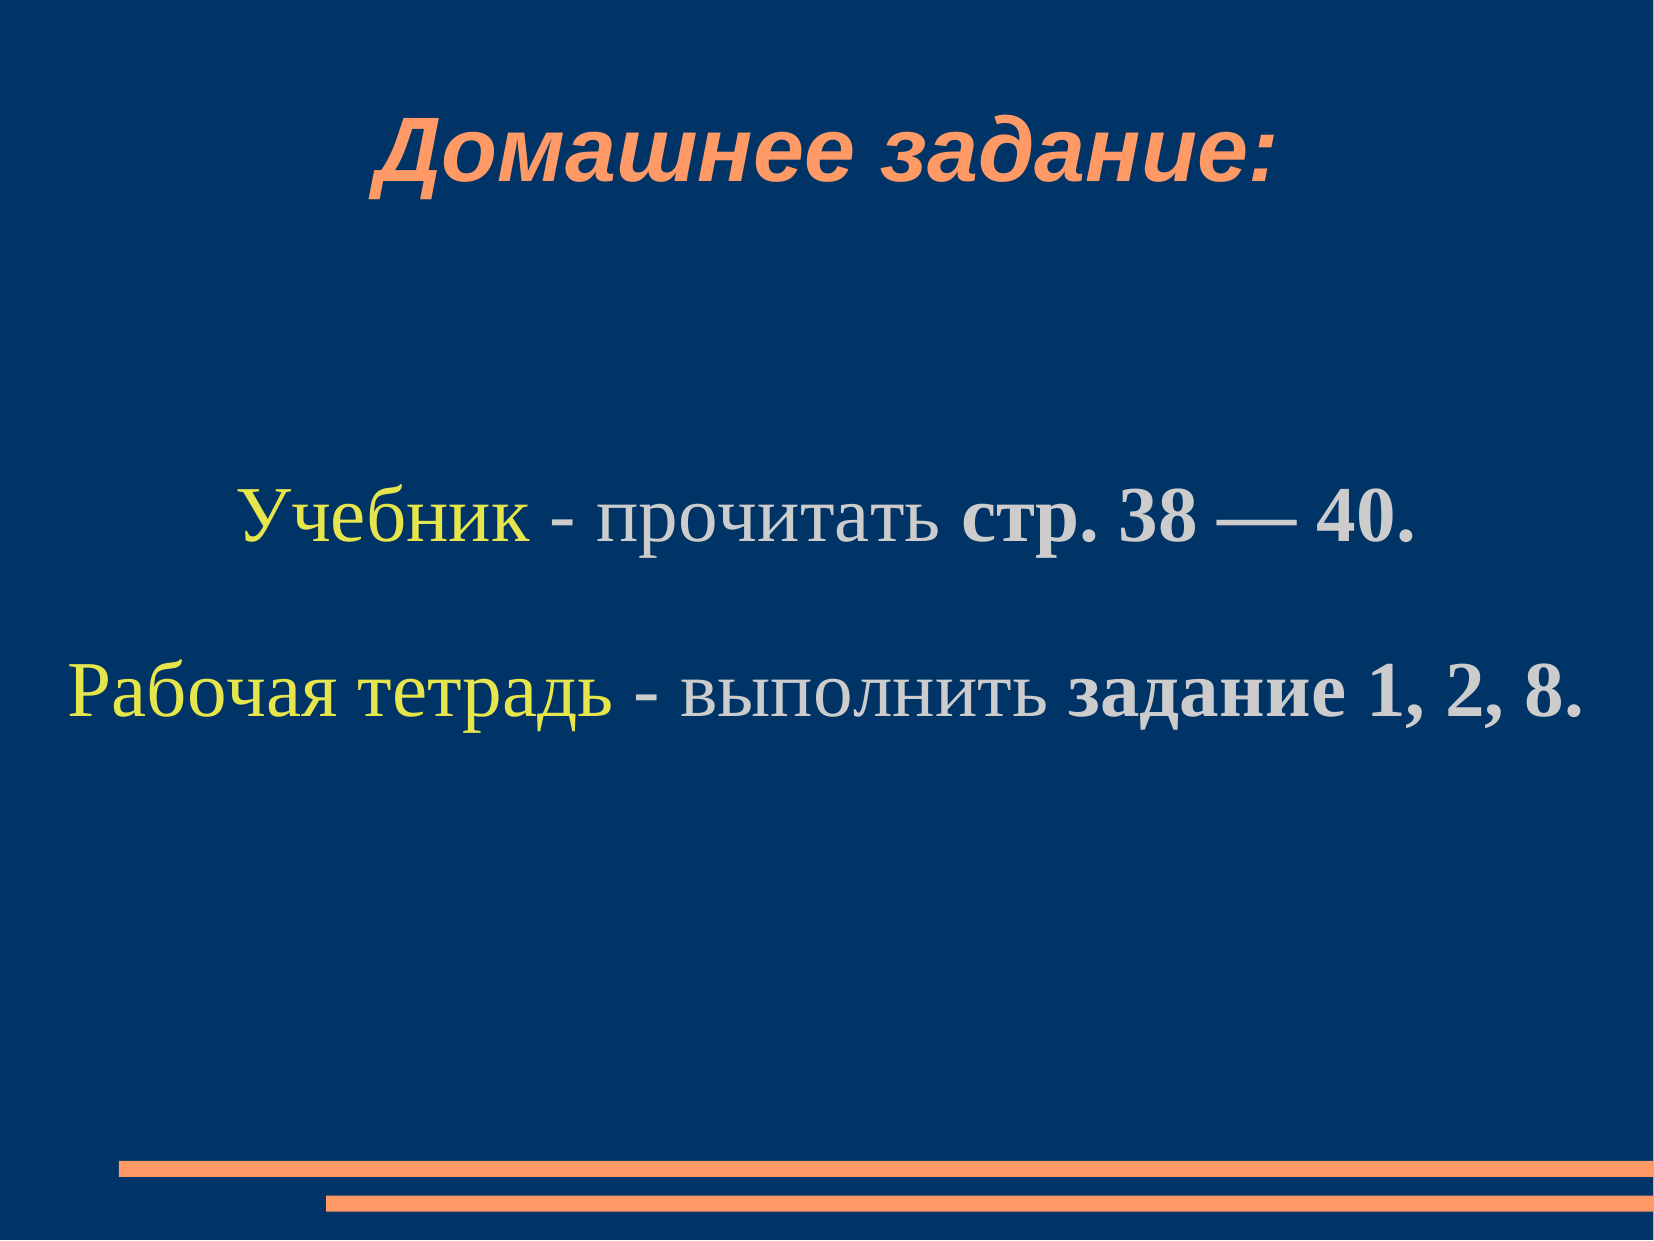

# Домашнее задание:
Учебник - прочитать стр. 38 — 40.
Рабочая тетрадь - выполнить задание 1, 2, 8.